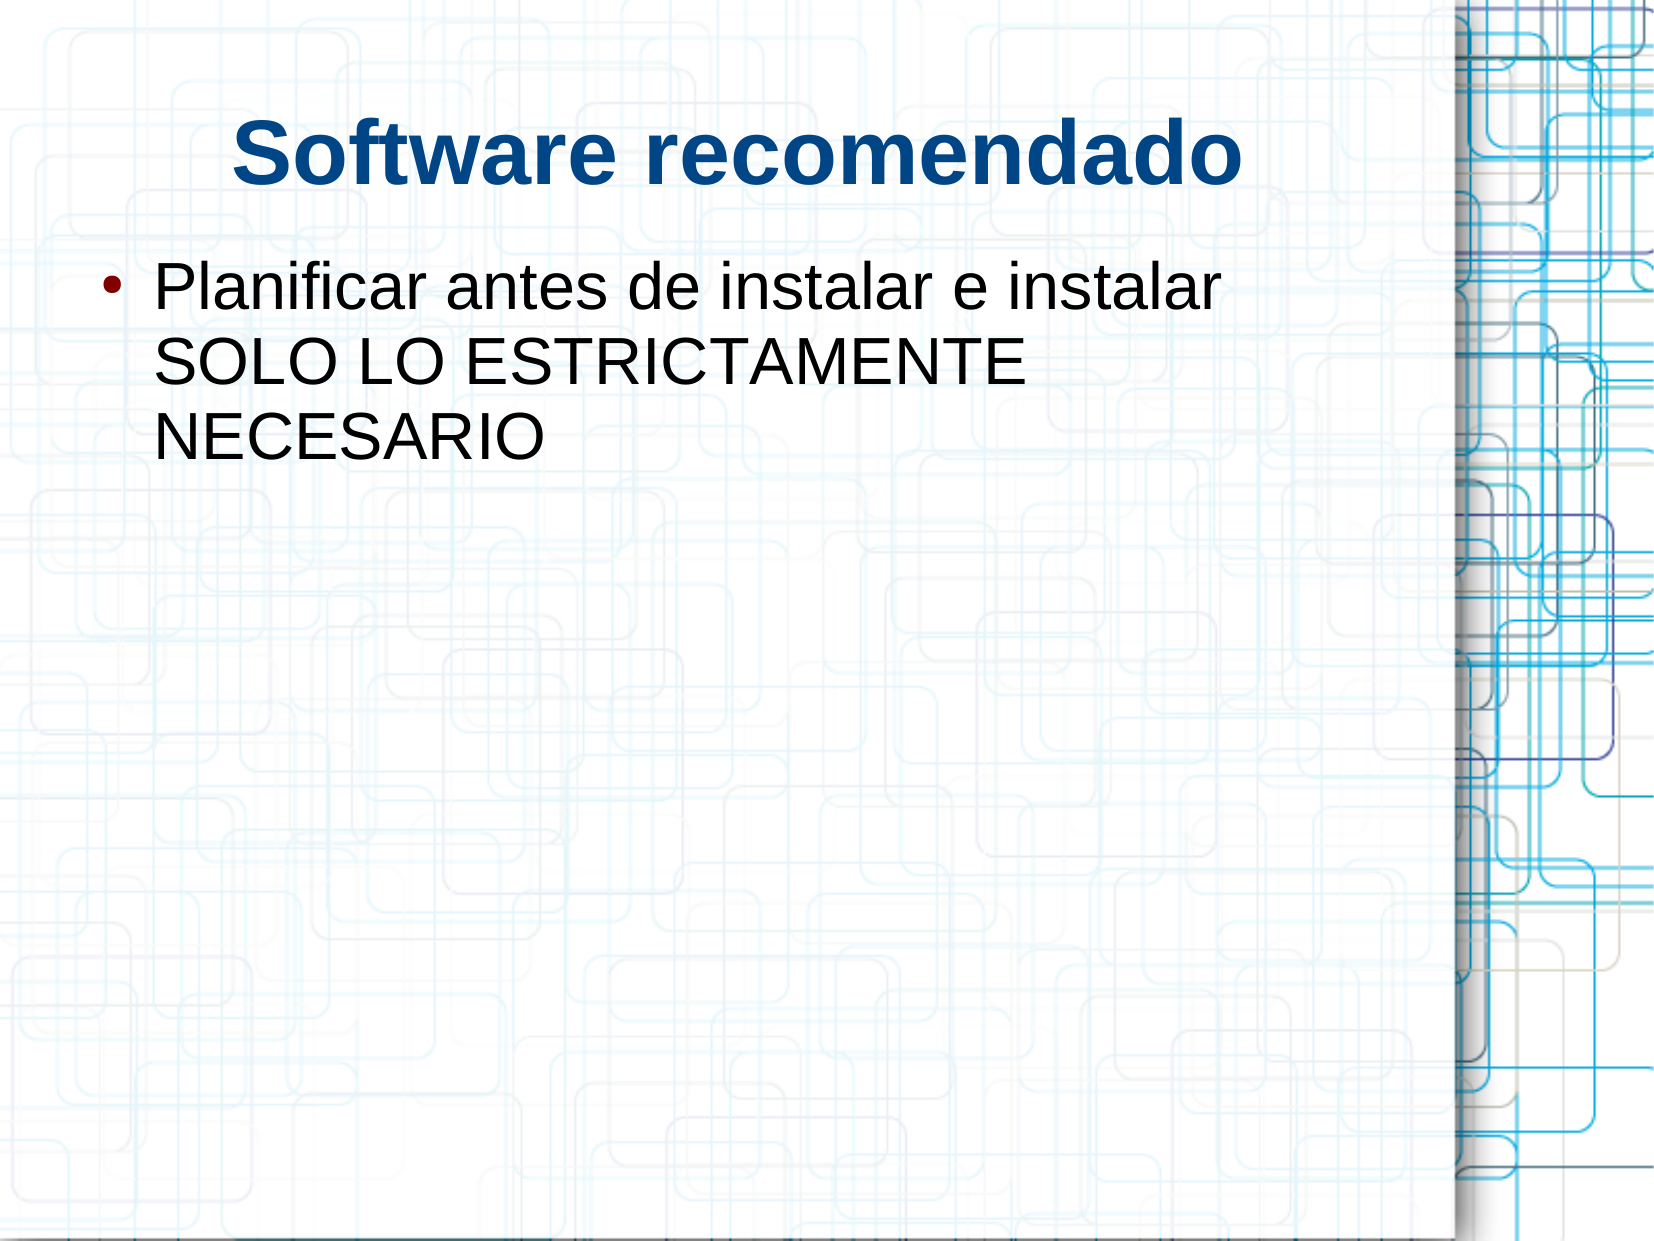

# Software recomendado
Planificar antes de instalar e instalar SOLO LO ESTRICTAMENTE NECESARIO